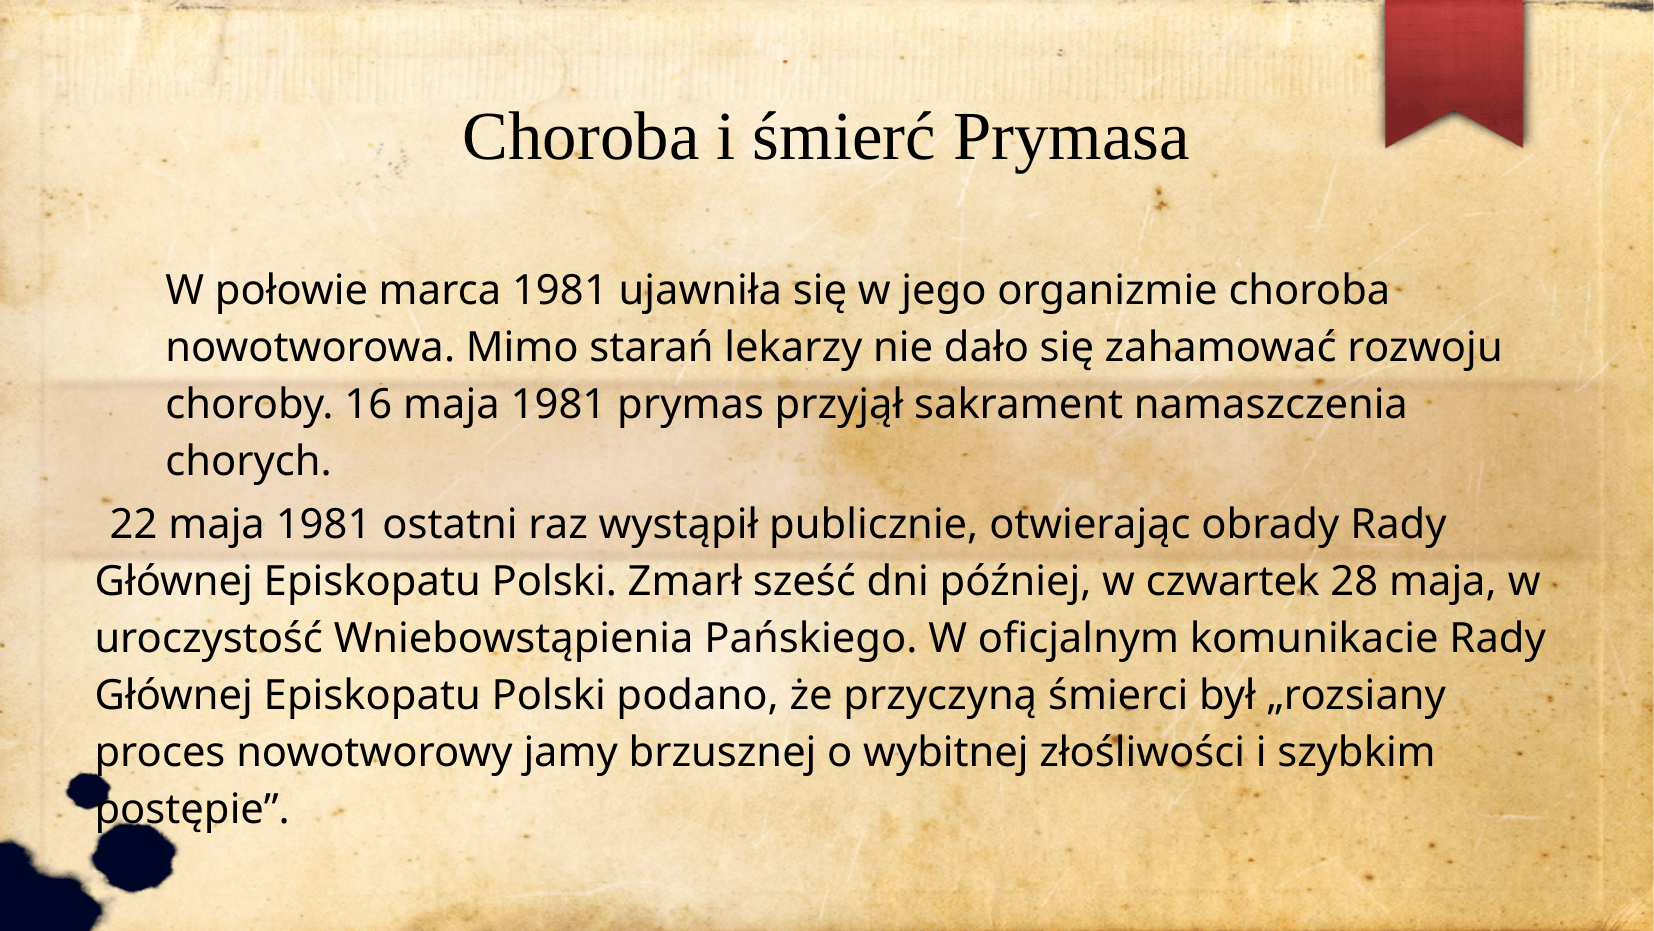

# Choroba i śmierć Prymasa
W połowie marca 1981 ujawniła się w jego organizmie choroba nowotworowa. Mimo starań lekarzy nie dało się zahamować rozwoju choroby. 16 maja 1981 prymas przyjął sakrament namaszczenia chorych.
22 maja 1981 ostatni raz wystąpił publicznie, otwierając obrady Rady Głównej Episkopatu Polski. Zmarł sześć dni później, w czwartek 28 maja, w uroczystość Wniebowstąpienia Pańskiego. W oficjalnym komunikacie Rady Głównej Episkopatu Polski podano, że przyczyną śmierci był „rozsiany proces nowotworowy jamy brzusznej o wybitnej złośliwości i szybkim postępie”.